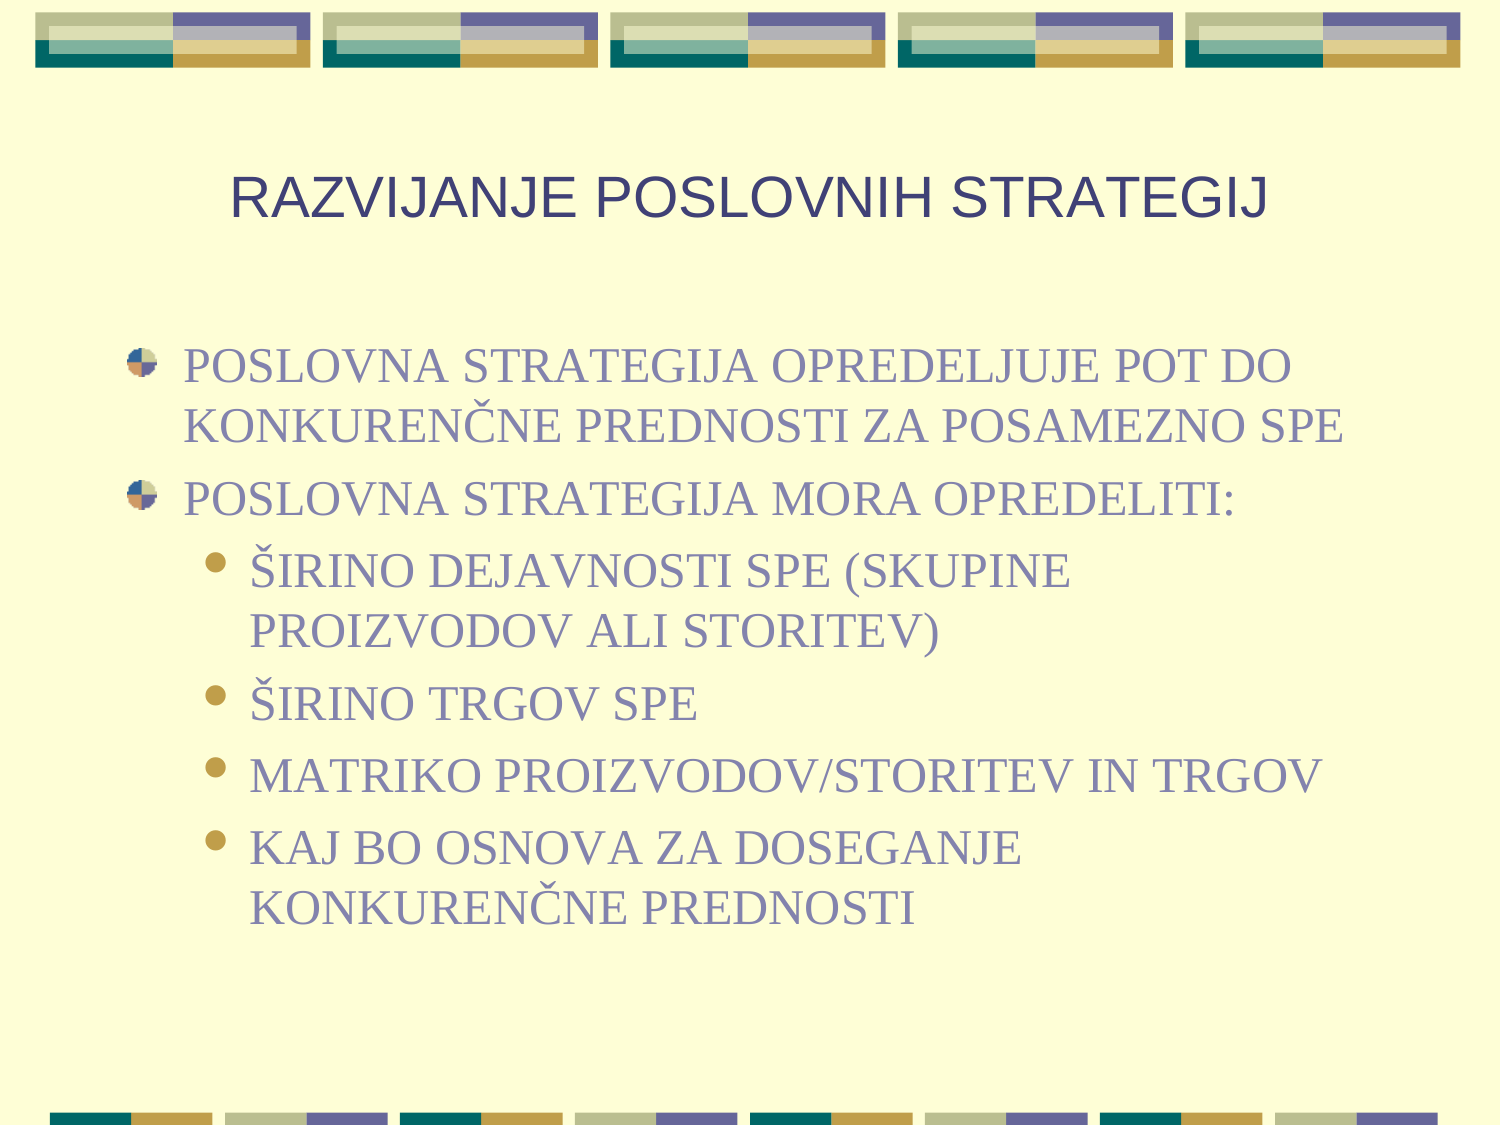

# RAZVIJANJE POSLOVNIH STRATEGIJ
POSLOVNA STRATEGIJA OPREDELJUJE POT DO KONKURENČNE PREDNOSTI ZA POSAMEZNO SPE
POSLOVNA STRATEGIJA MORA OPREDELITI:
ŠIRINO DEJAVNOSTI SPE (SKUPINE PROIZVODOV ALI STORITEV)
ŠIRINO TRGOV SPE
MATRIKO PROIZVODOV/STORITEV IN TRGOV
KAJ BO OSNOVA ZA DOSEGANJE KONKURENČNE PREDNOSTI